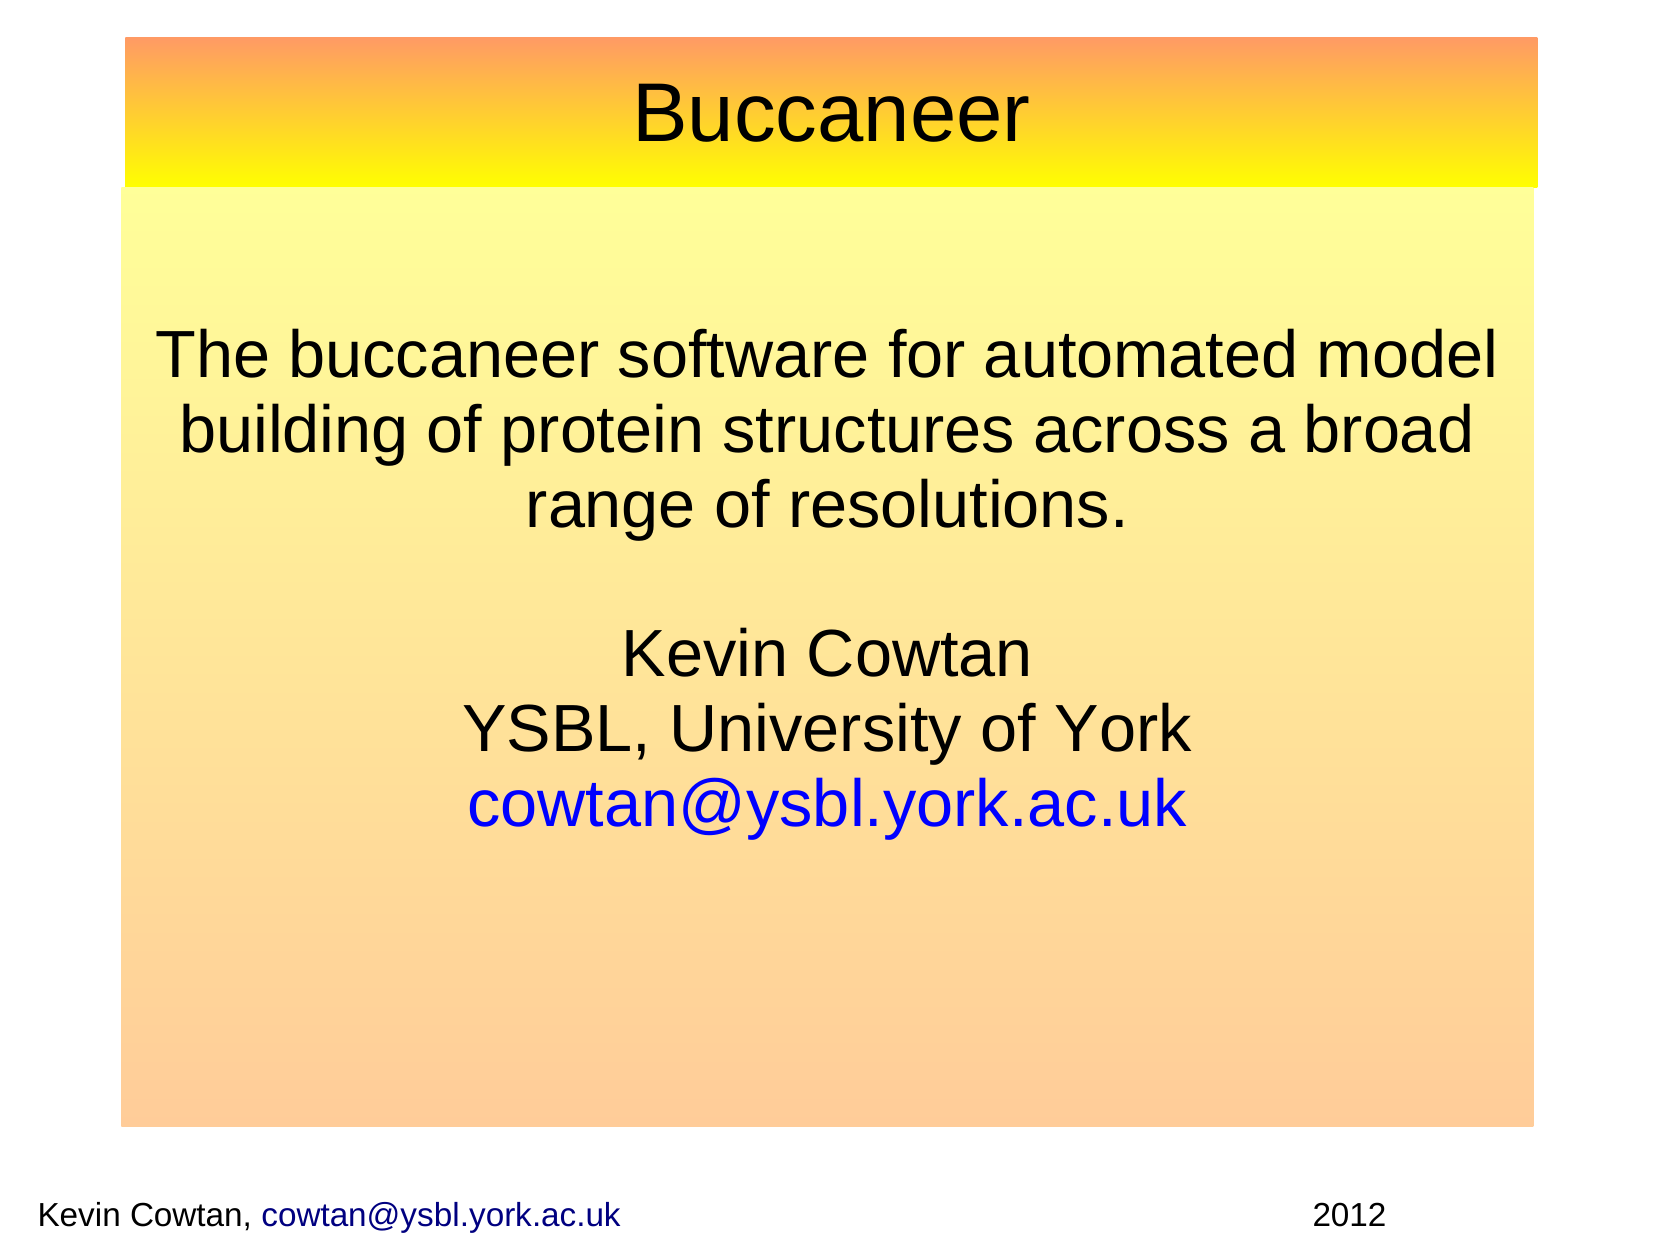

# Buccaneer
The buccaneer software for automated model building of protein structures across a broad range of resolutions.
Kevin Cowtan
YSBL, University of York
cowtan@ysbl.york.ac.uk